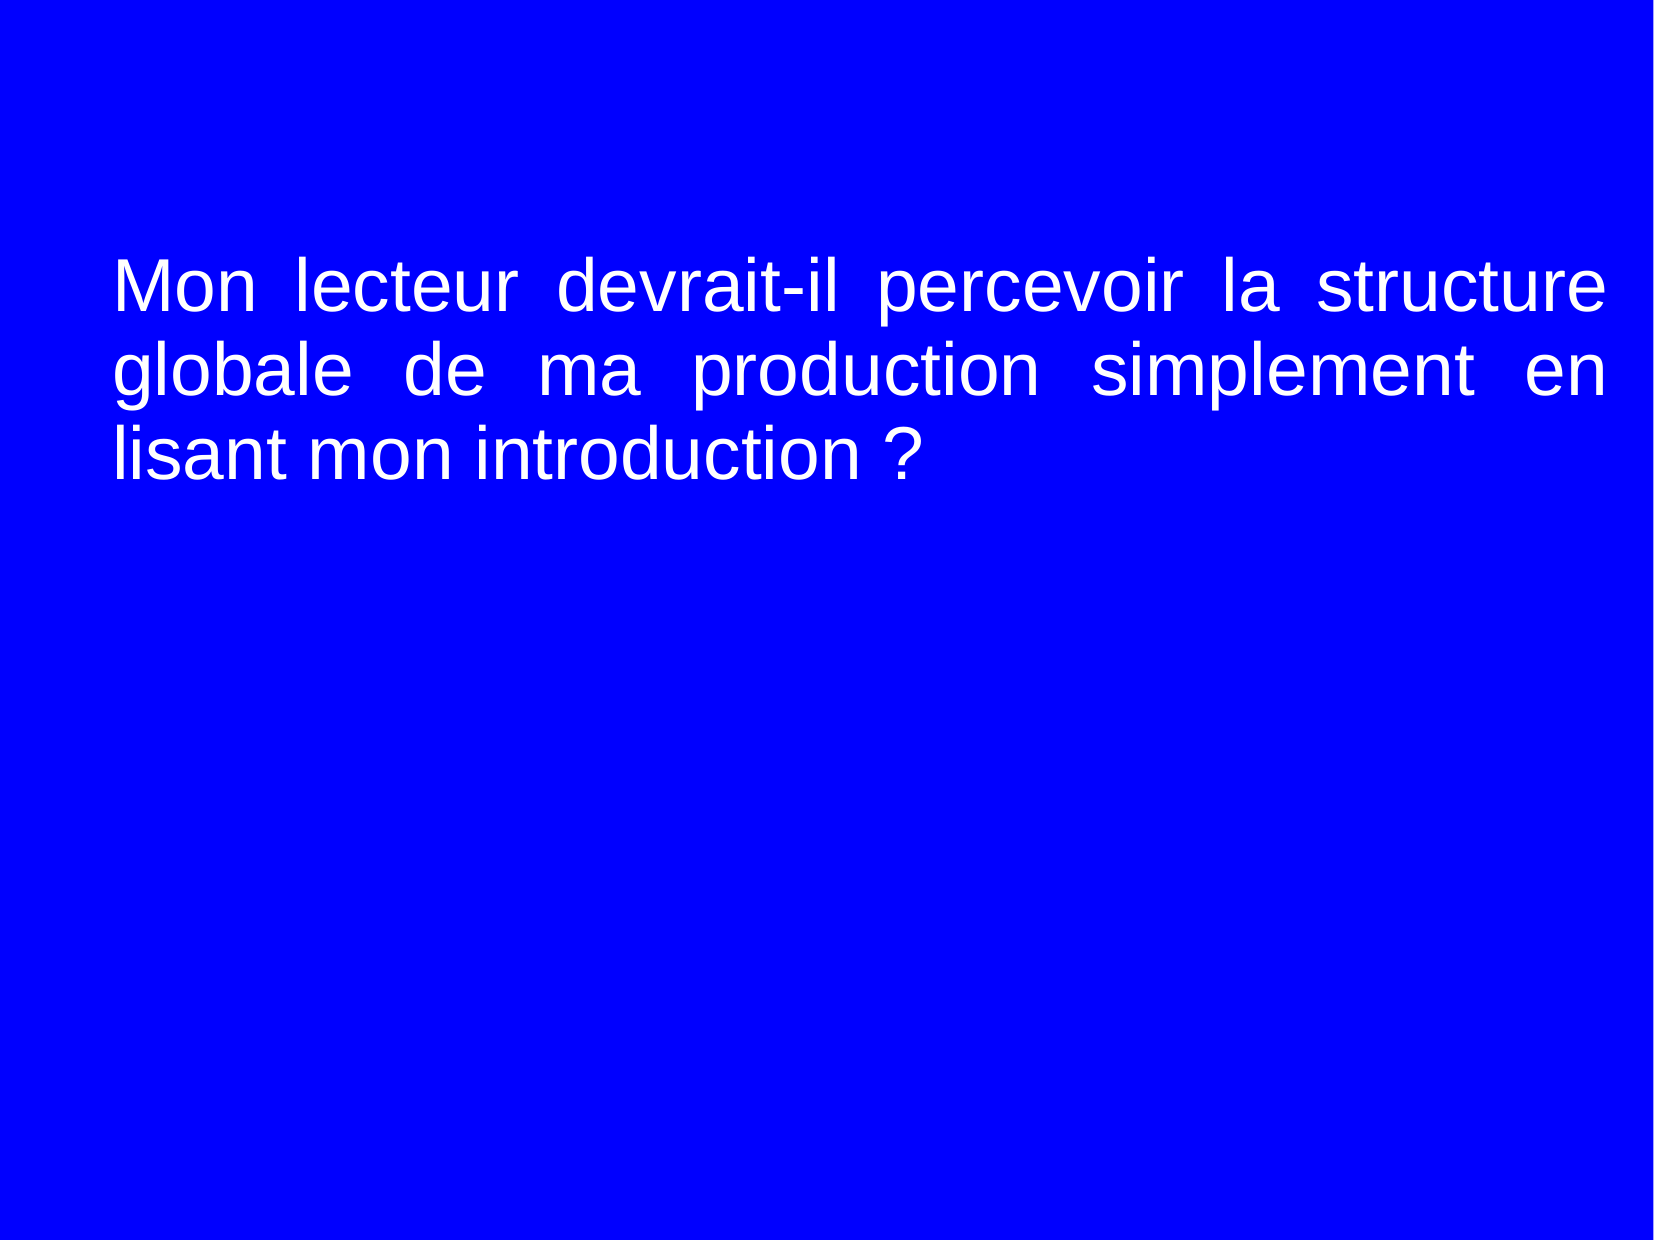

Mon lecteur devrait-il percevoir la structure globale de ma production simplement en lisant mon introduction ?